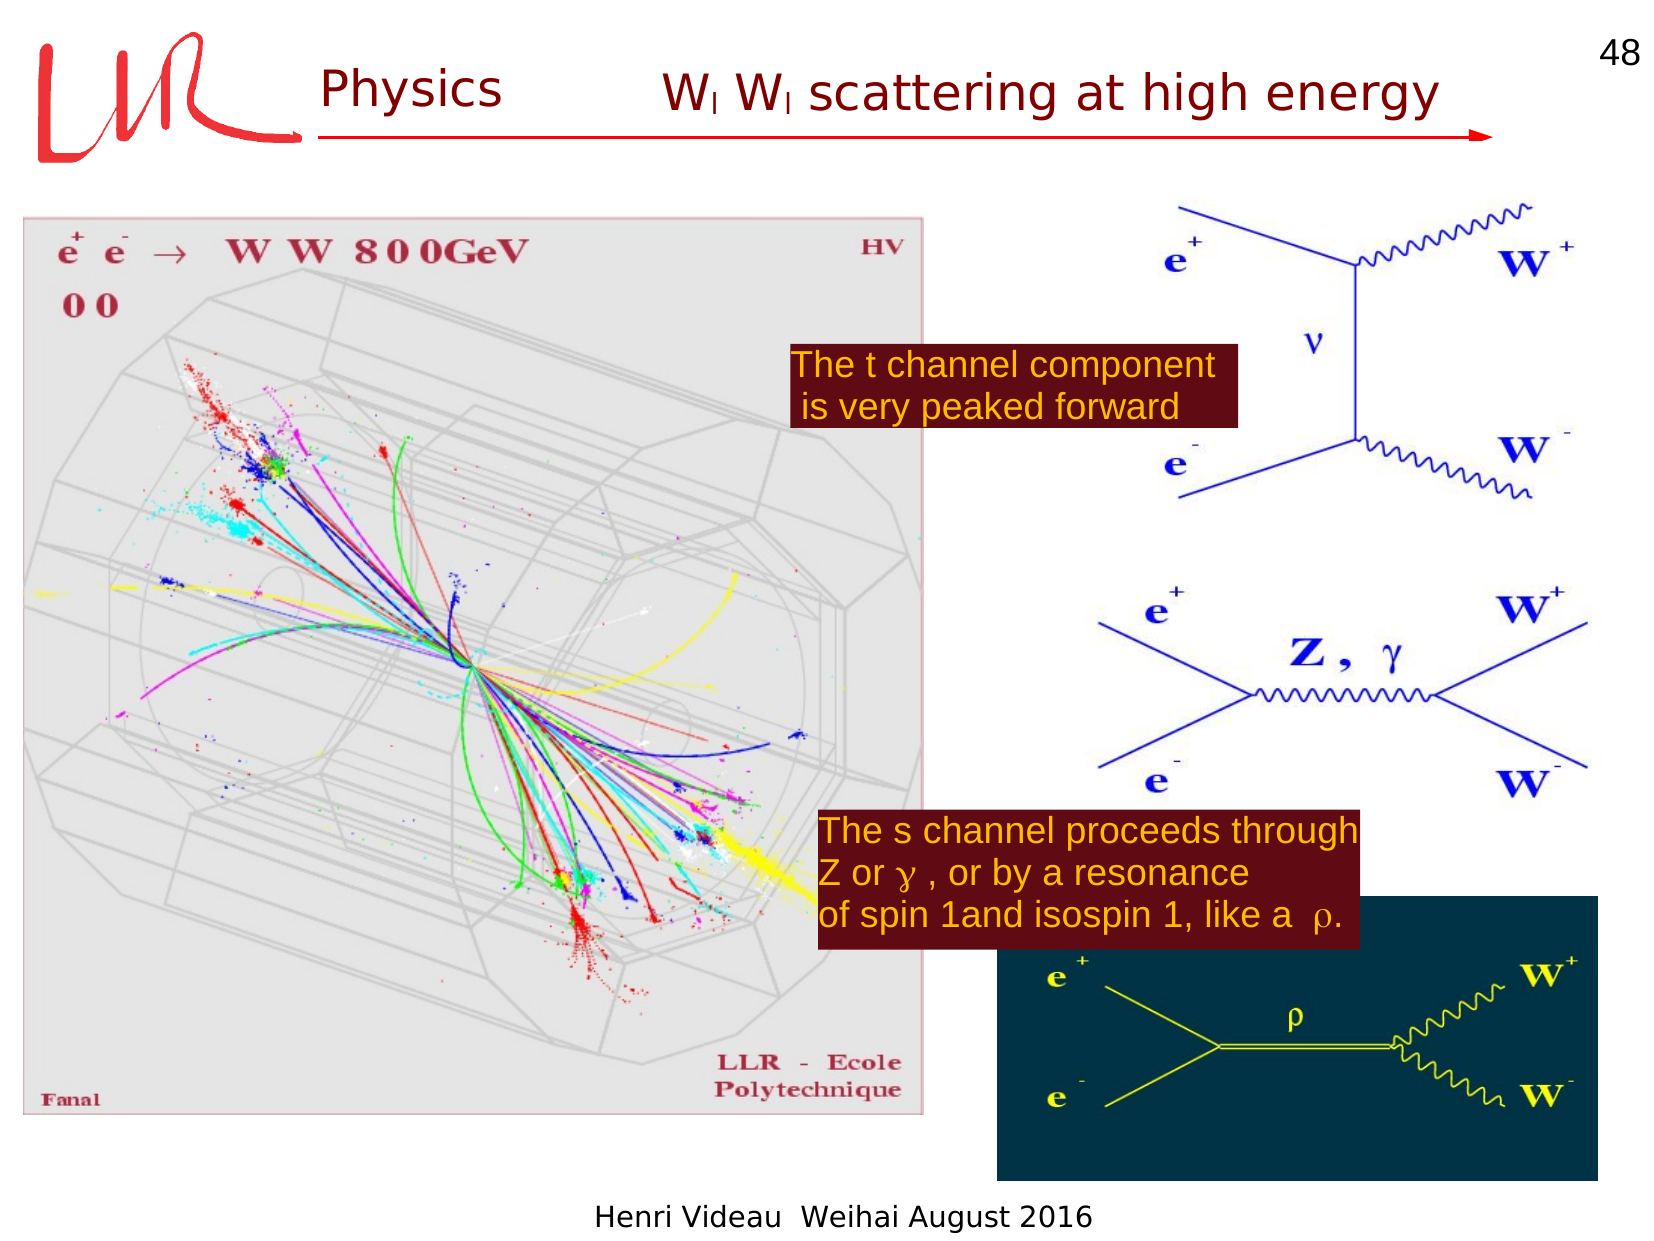

Wl Wl scattering at high energy
The t channel component
 is very peaked forward
The s channel proceeds through
Z or  , or by a resonance
of spin 1and isospin 1, like a.